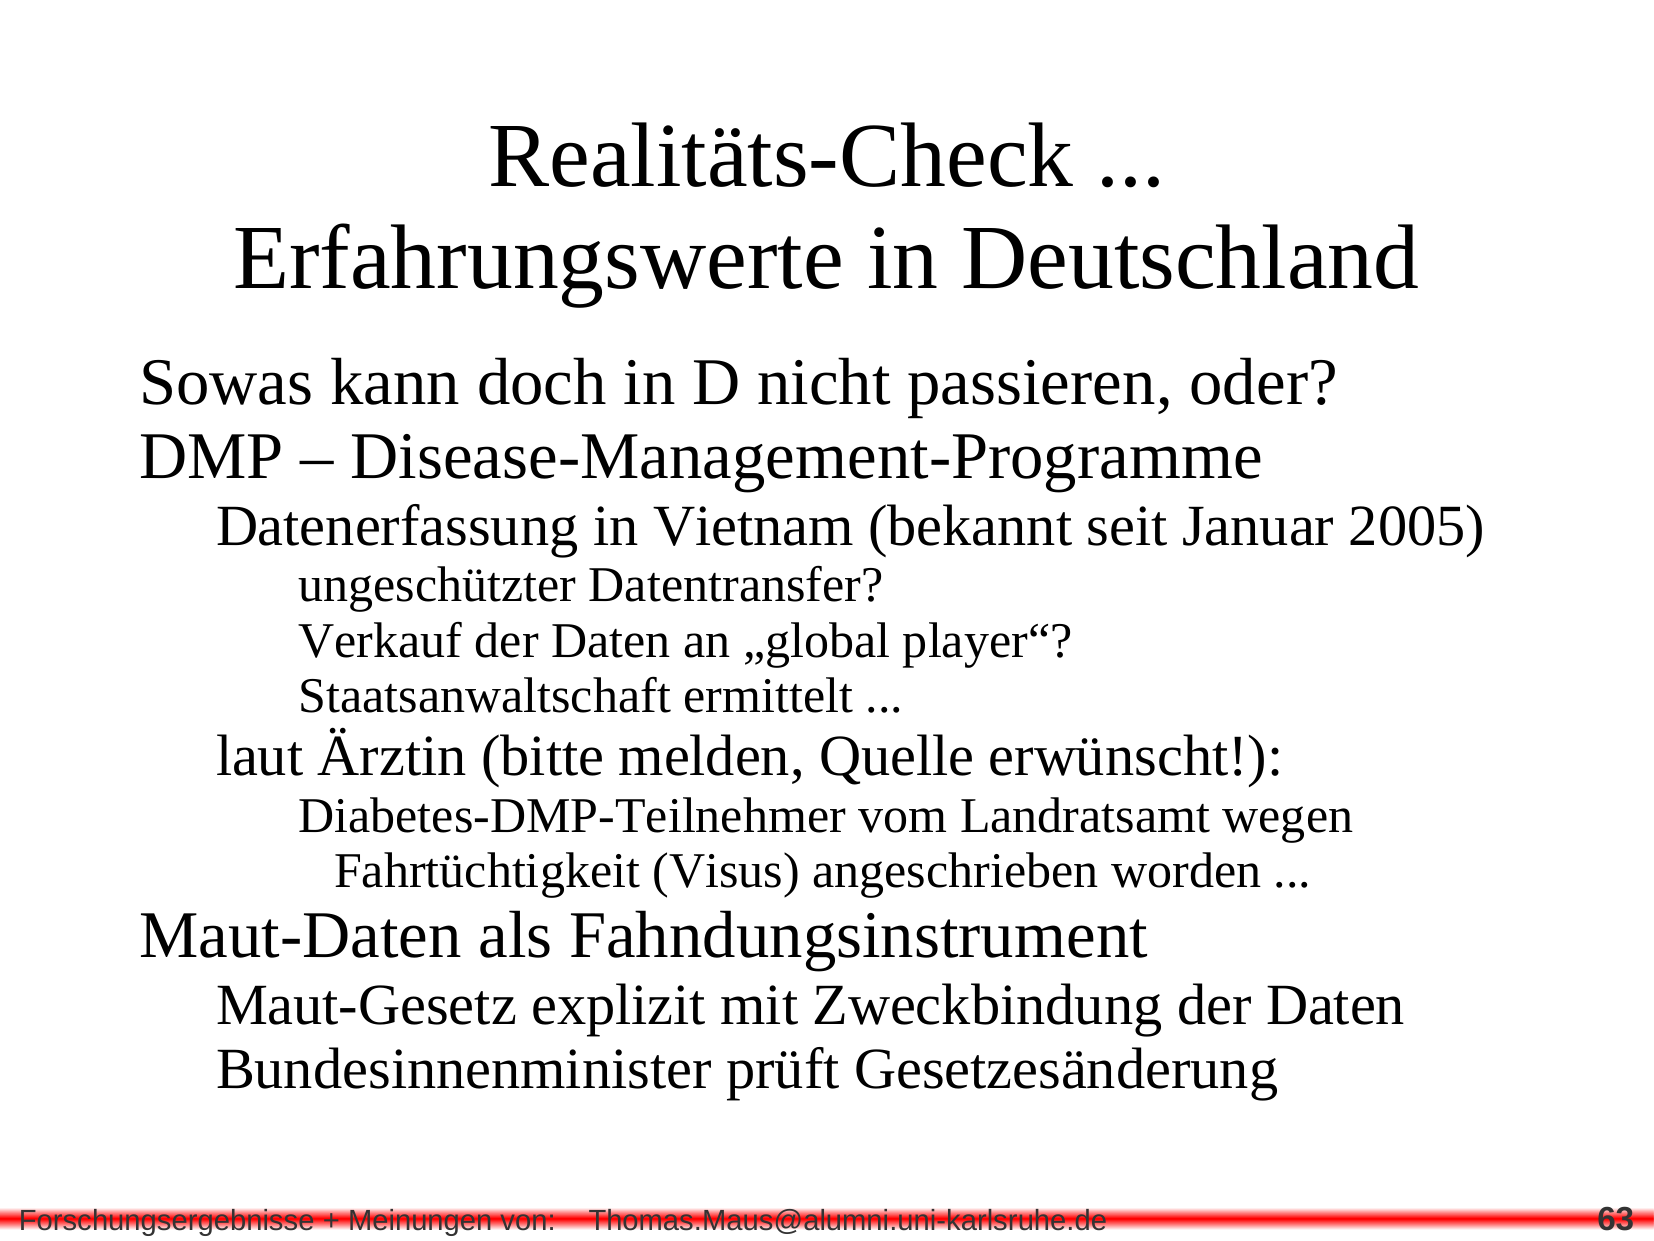

# Realitäts-Check ... Erfahrungswerte in Deutschland
Sowas kann doch in D nicht passieren, oder?
DMP – Disease-Management-Programme
Datenerfassung in Vietnam (bekannt seit Januar 2005)
ungeschützter Datentransfer?
Verkauf der Daten an „global player“?
Staatsanwaltschaft ermittelt ...
laut Ärztin (bitte melden, Quelle erwünscht!):
Diabetes-DMP-Teilnehmer vom Landratsamt wegen Fahrtüchtigkeit (Visus) angeschrieben worden ...
Maut-Daten als Fahndungsinstrument
Maut-Gesetz explizit mit Zweckbindung der Daten
Bundesinnenminister prüft Gesetzesänderung